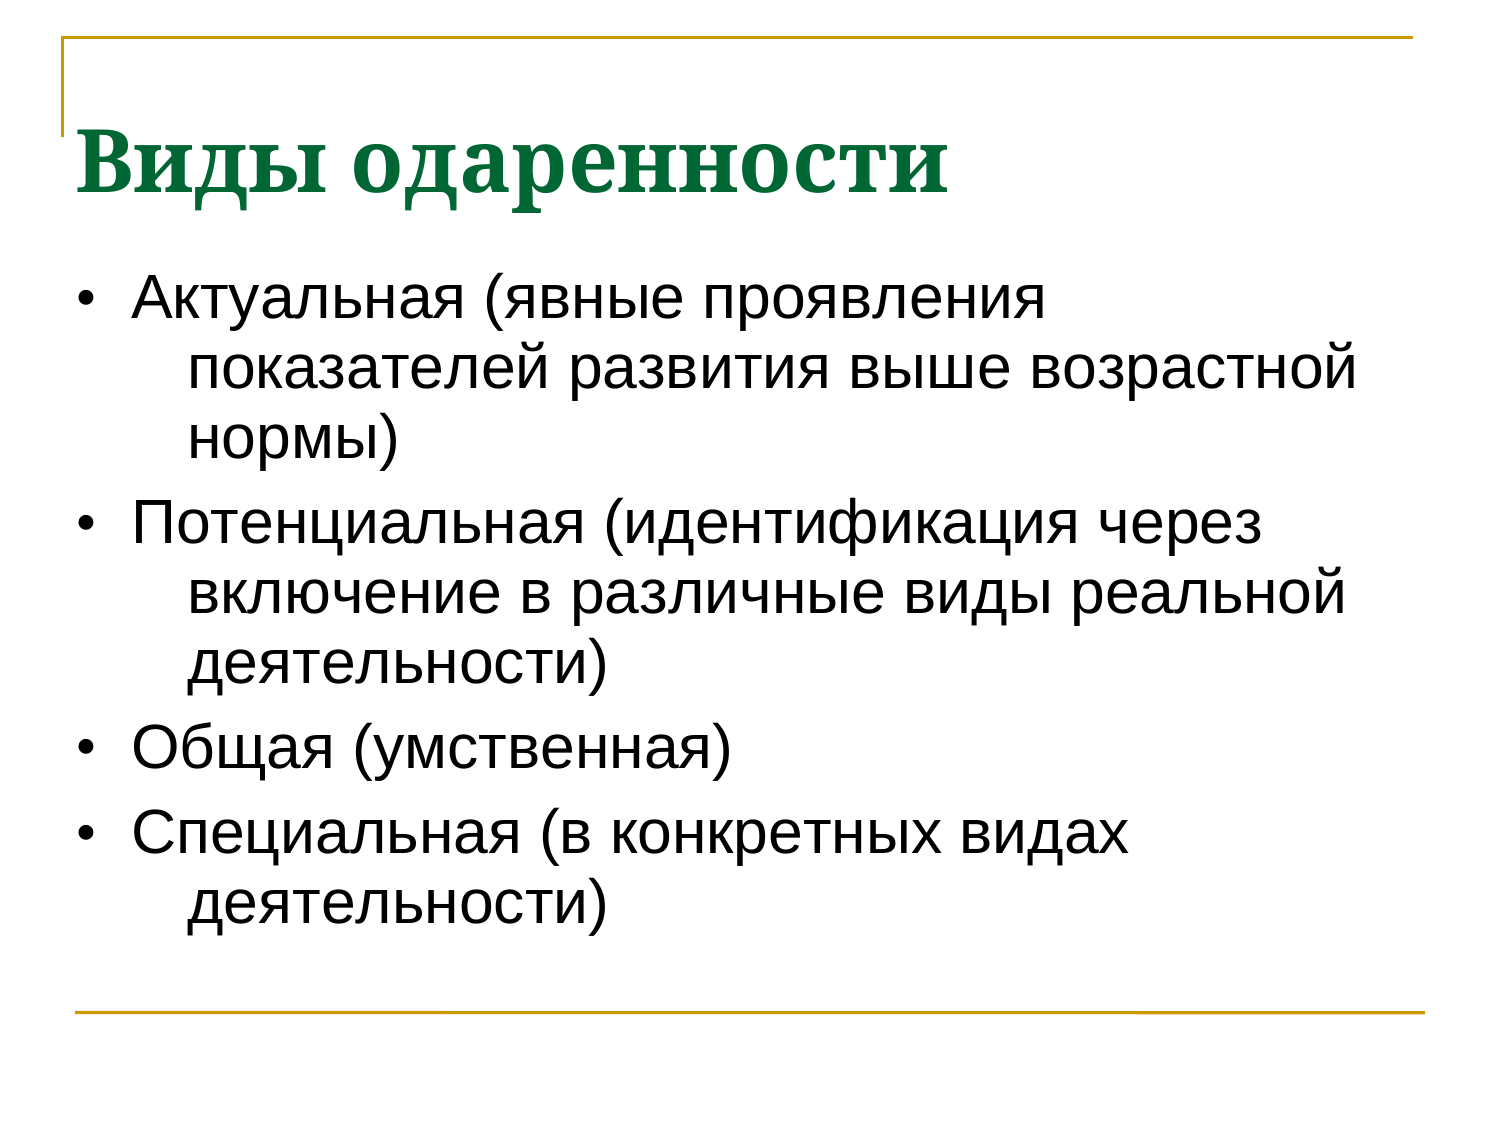

# Виды одаренности
Актуальная (явные проявления показателей развития выше возрастной нормы)
Потенциальная (идентификация через включение в различные виды реальной деятельности)
Общая (умственная)
Специальная (в конкретных видах деятельности)